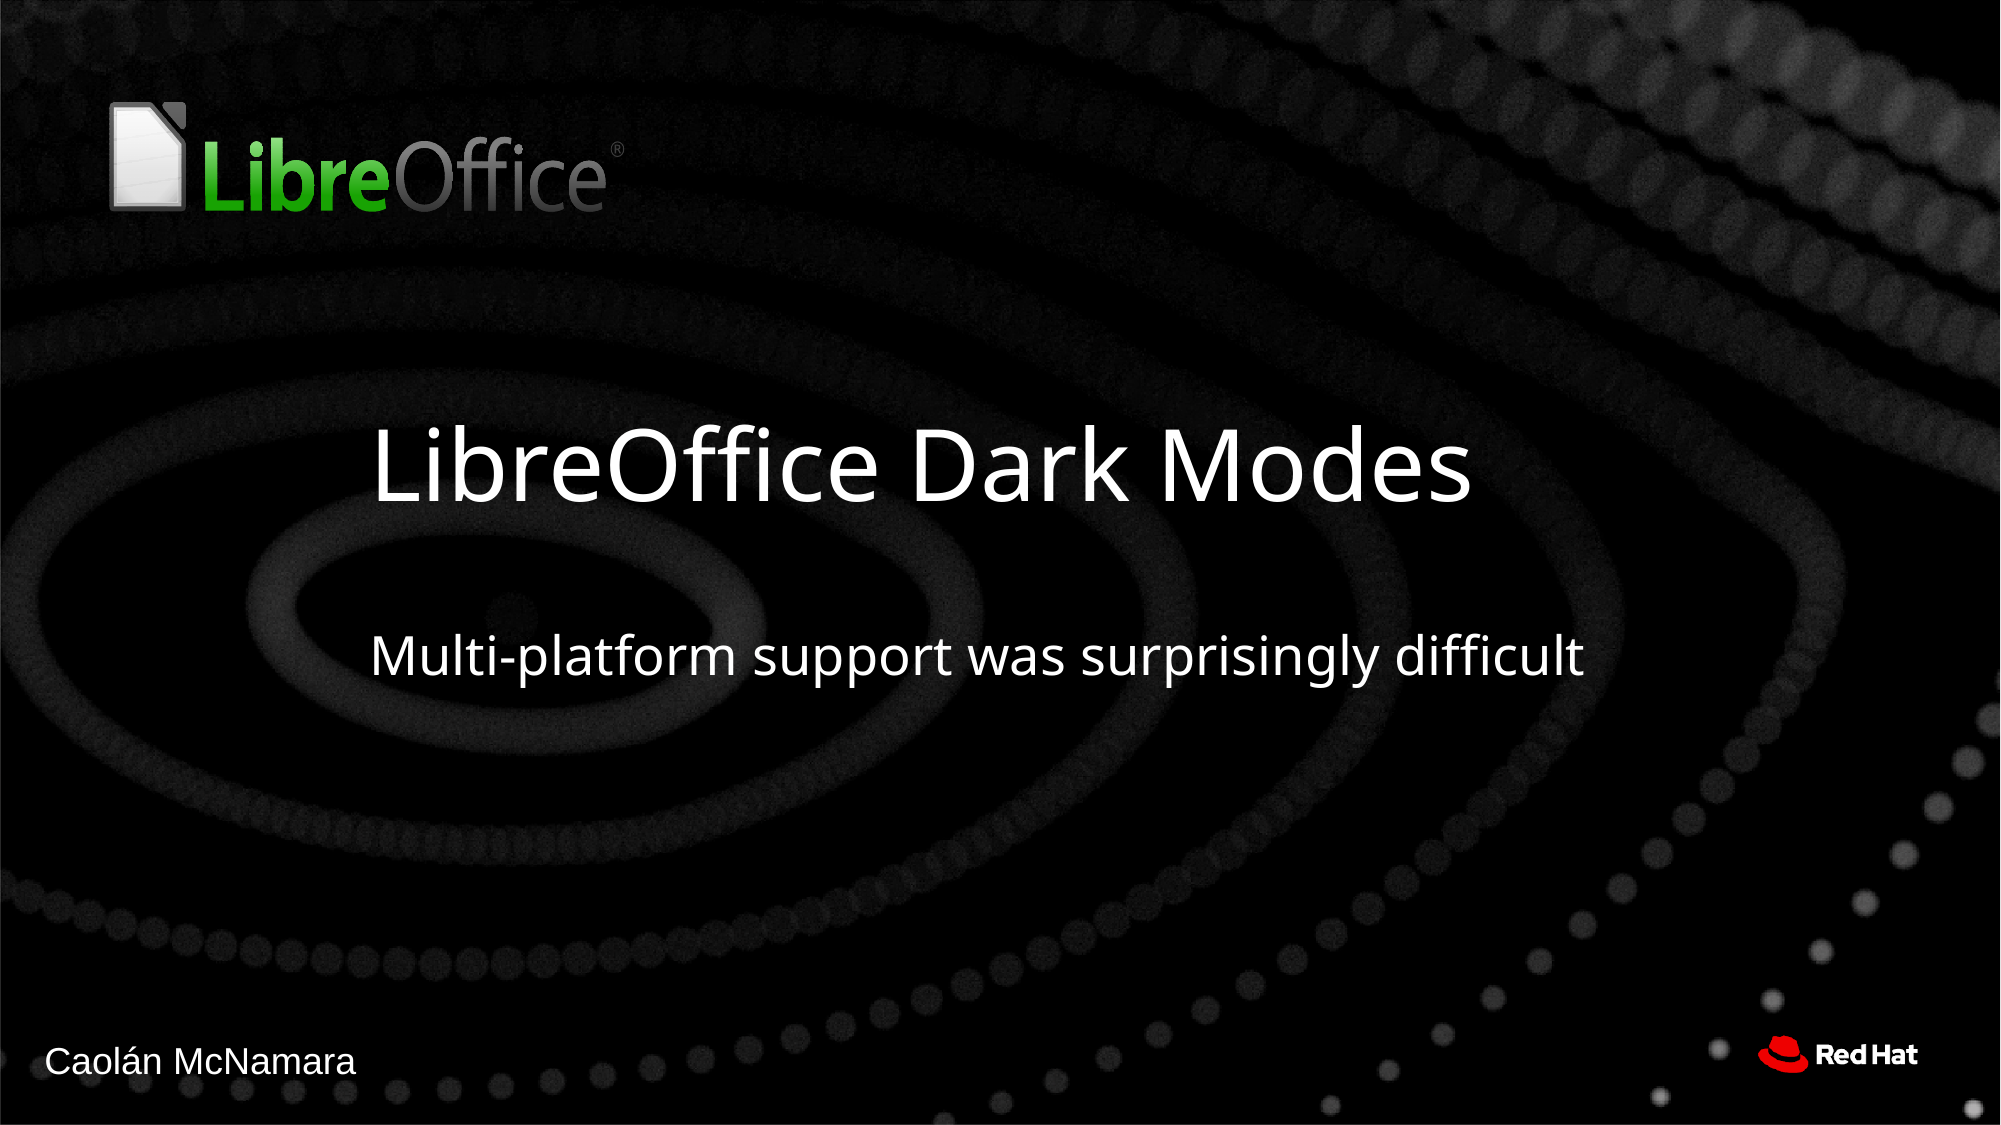

LibreOffice Dark Modes
Multi-platform support was surprisingly difficult
Caolán McNamara